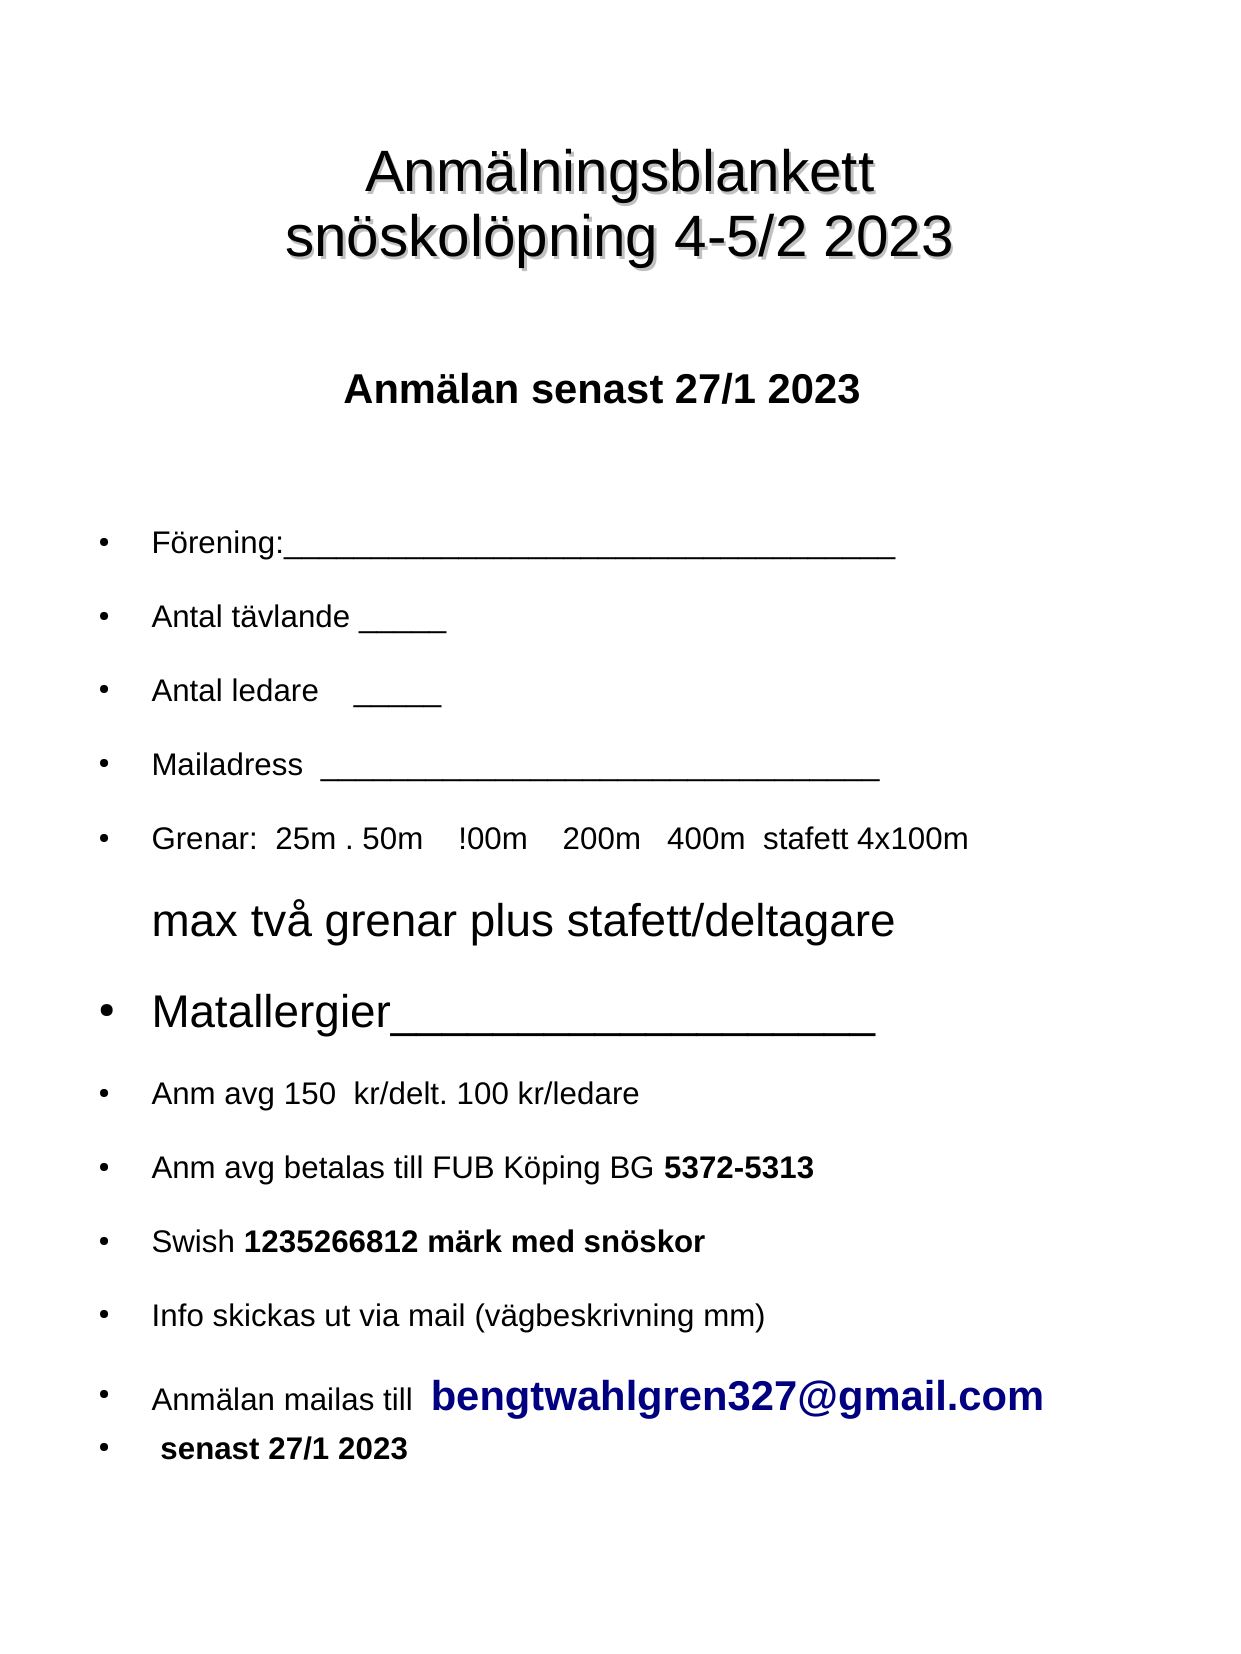

# Anmälningsblankett snöskolöpning 4-5/2 2023
 Anmälan senast 27/1 2023
Förening:___________________________________
Antal tävlande _____
Antal ledare _____
Mailadress ________________________________
Grenar: 25m . 50m !00m 200m 400m stafett 4x100m
max två grenar plus stafett/deltagare
Matallergier___________________
Anm avg 150 kr/delt. 100 kr/ledare
Anm avg betalas till FUB Köping BG 5372-5313
Swish 1235266812 märk med snöskor
Info skickas ut via mail (vägbeskrivning mm)
Anmälan mailas till bengtwahlgren327@gmail.com
 senast 27/1 2023